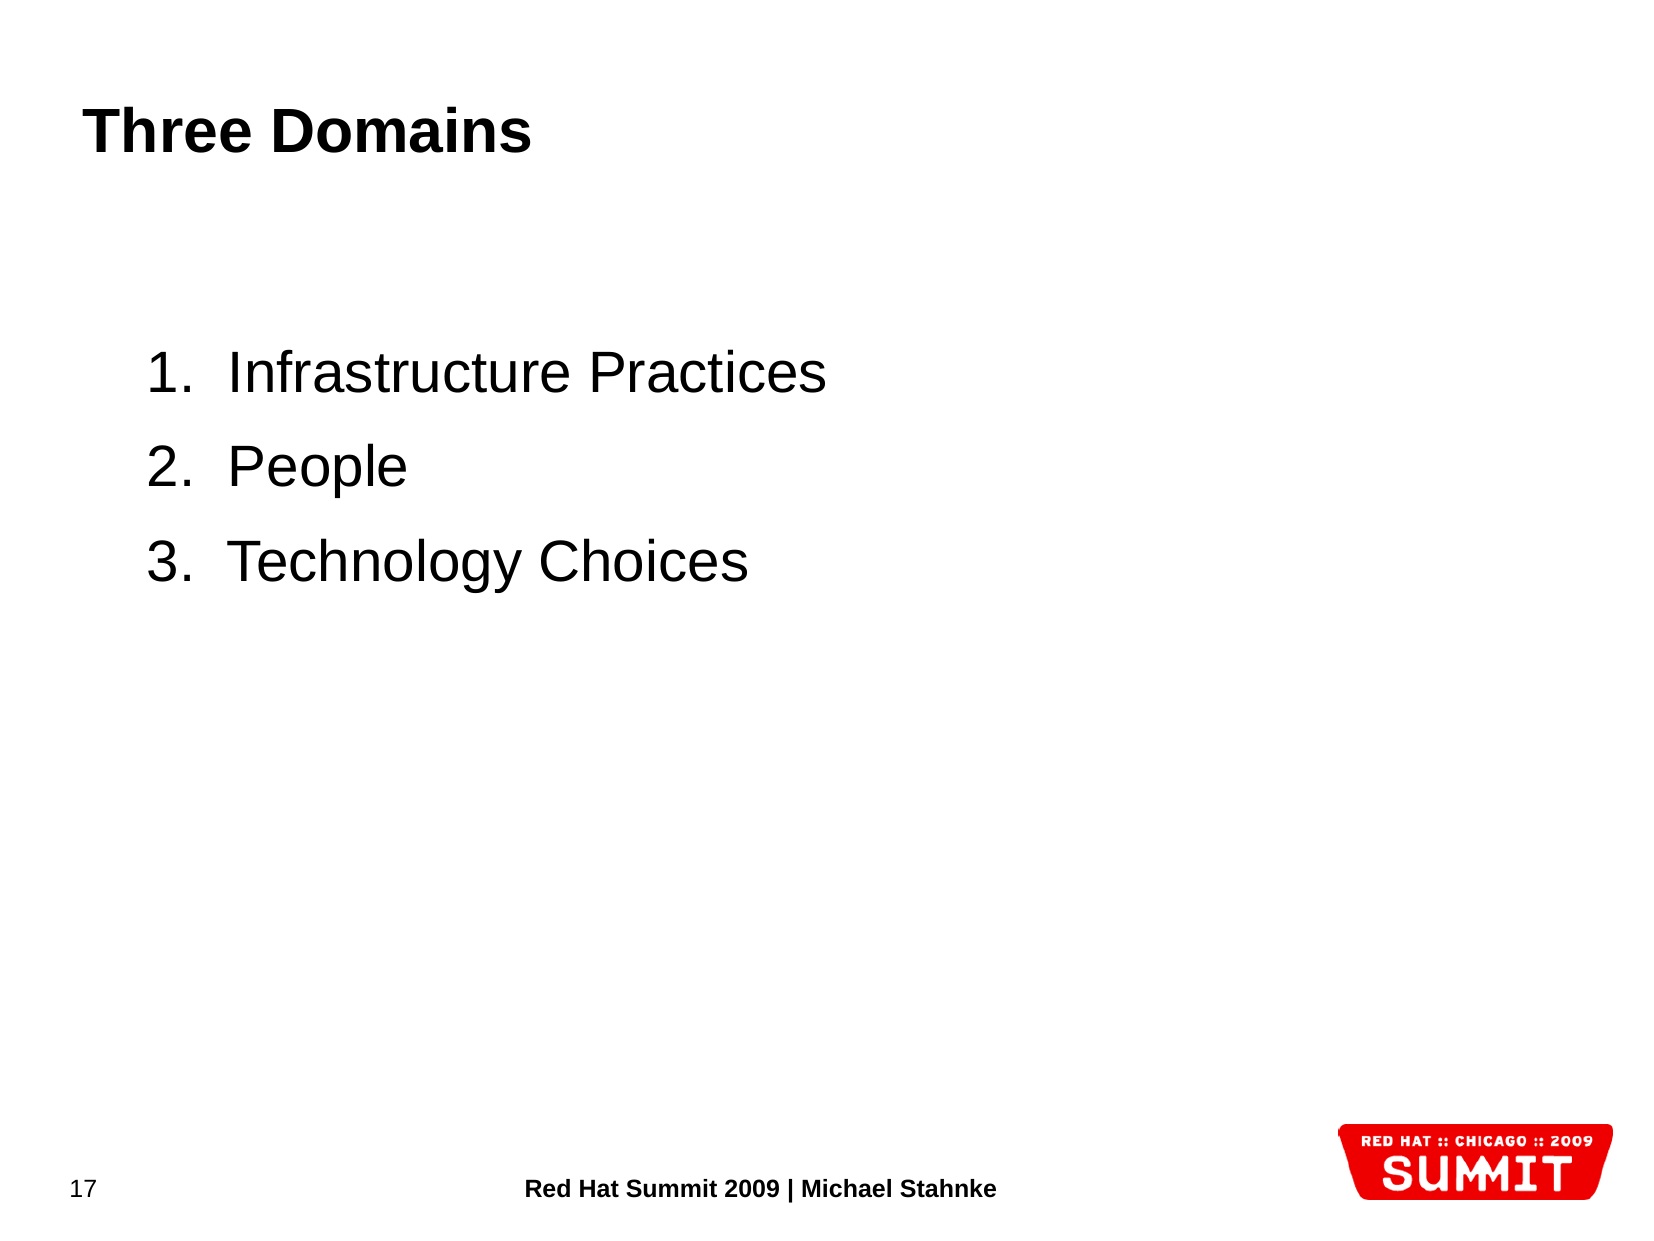

# Three Domains
1. Infrastructure Practices
2. People
3. Technology Choices